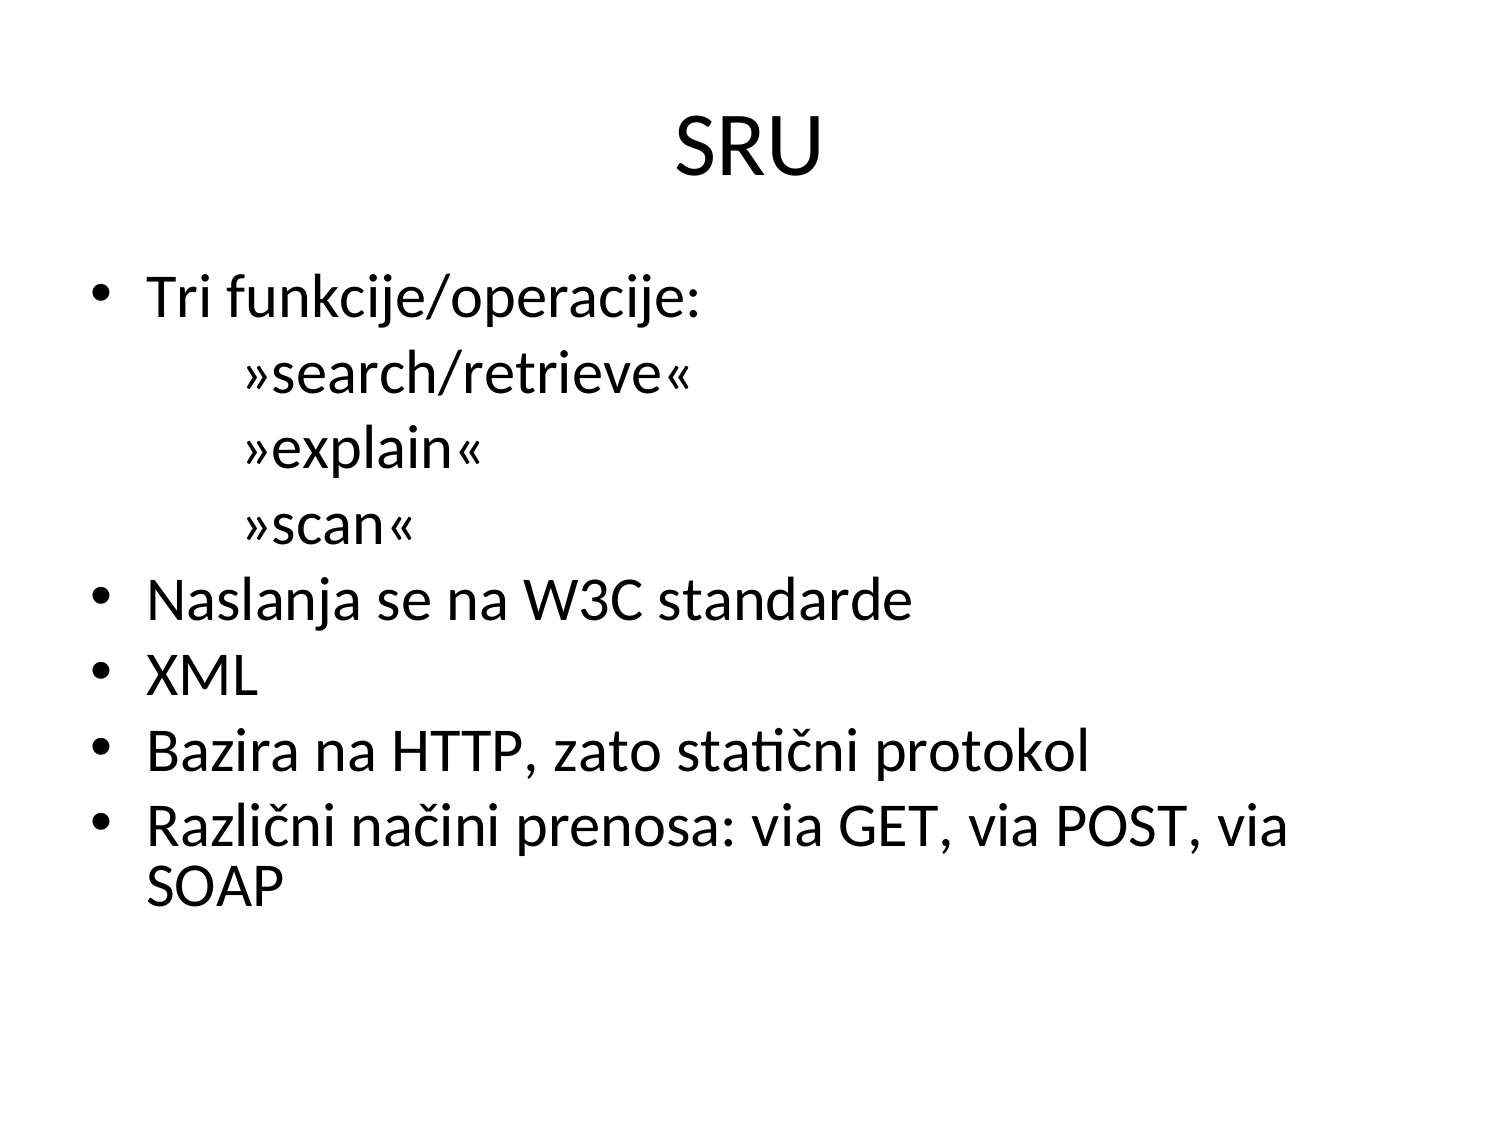

# SRU
Tri funkcije/operacije:
		»search/retrieve«
		»explain«
		»scan«
Naslanja se na W3C standarde
XML
Bazira na HTTP, zato statični protokol
Različni načini prenosa: via GET, via POST, via SOAP